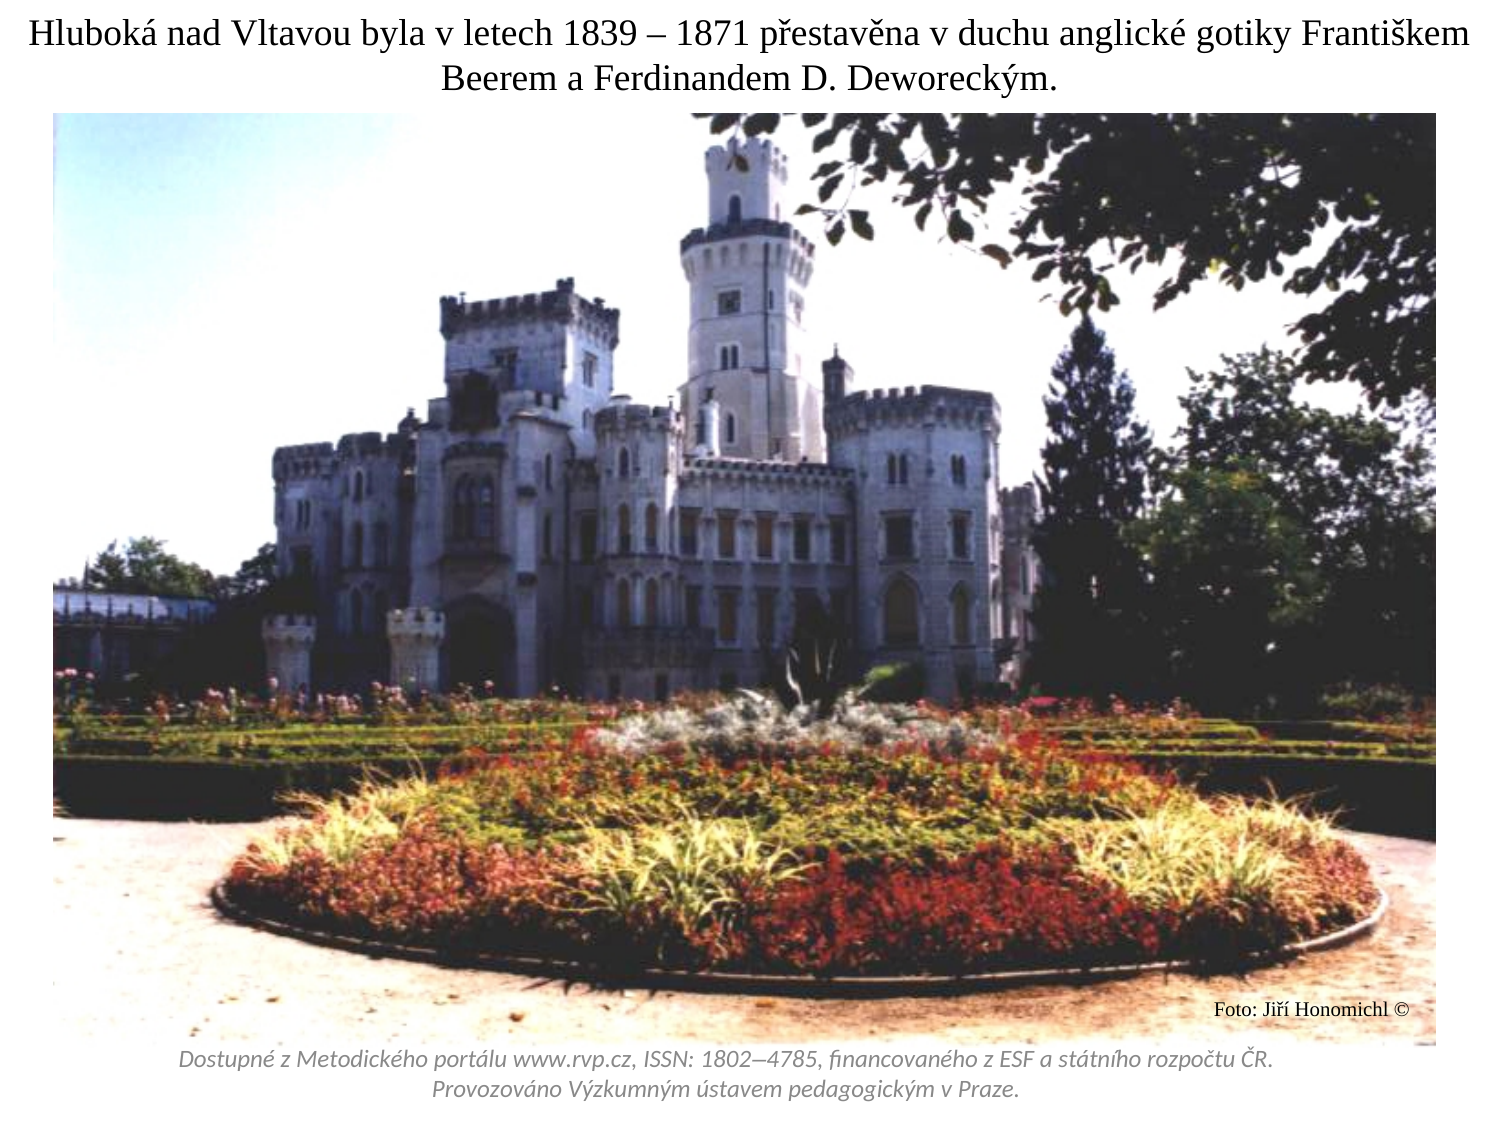

Hluboká nad Vltavou byla v letech 1839 – 1871 přestavěna v duchu anglické gotiky Františkem Beerem a Ferdinandem D. Deworeckým.
Foto: Jiří Honomichl ©
Dostupné z Metodického portálu www.rvp.cz, ISSN: 1802–4785, financovaného z ESF a státního rozpočtu ČR. Provozováno Výzkumným ústavem pedagogickým v Praze.